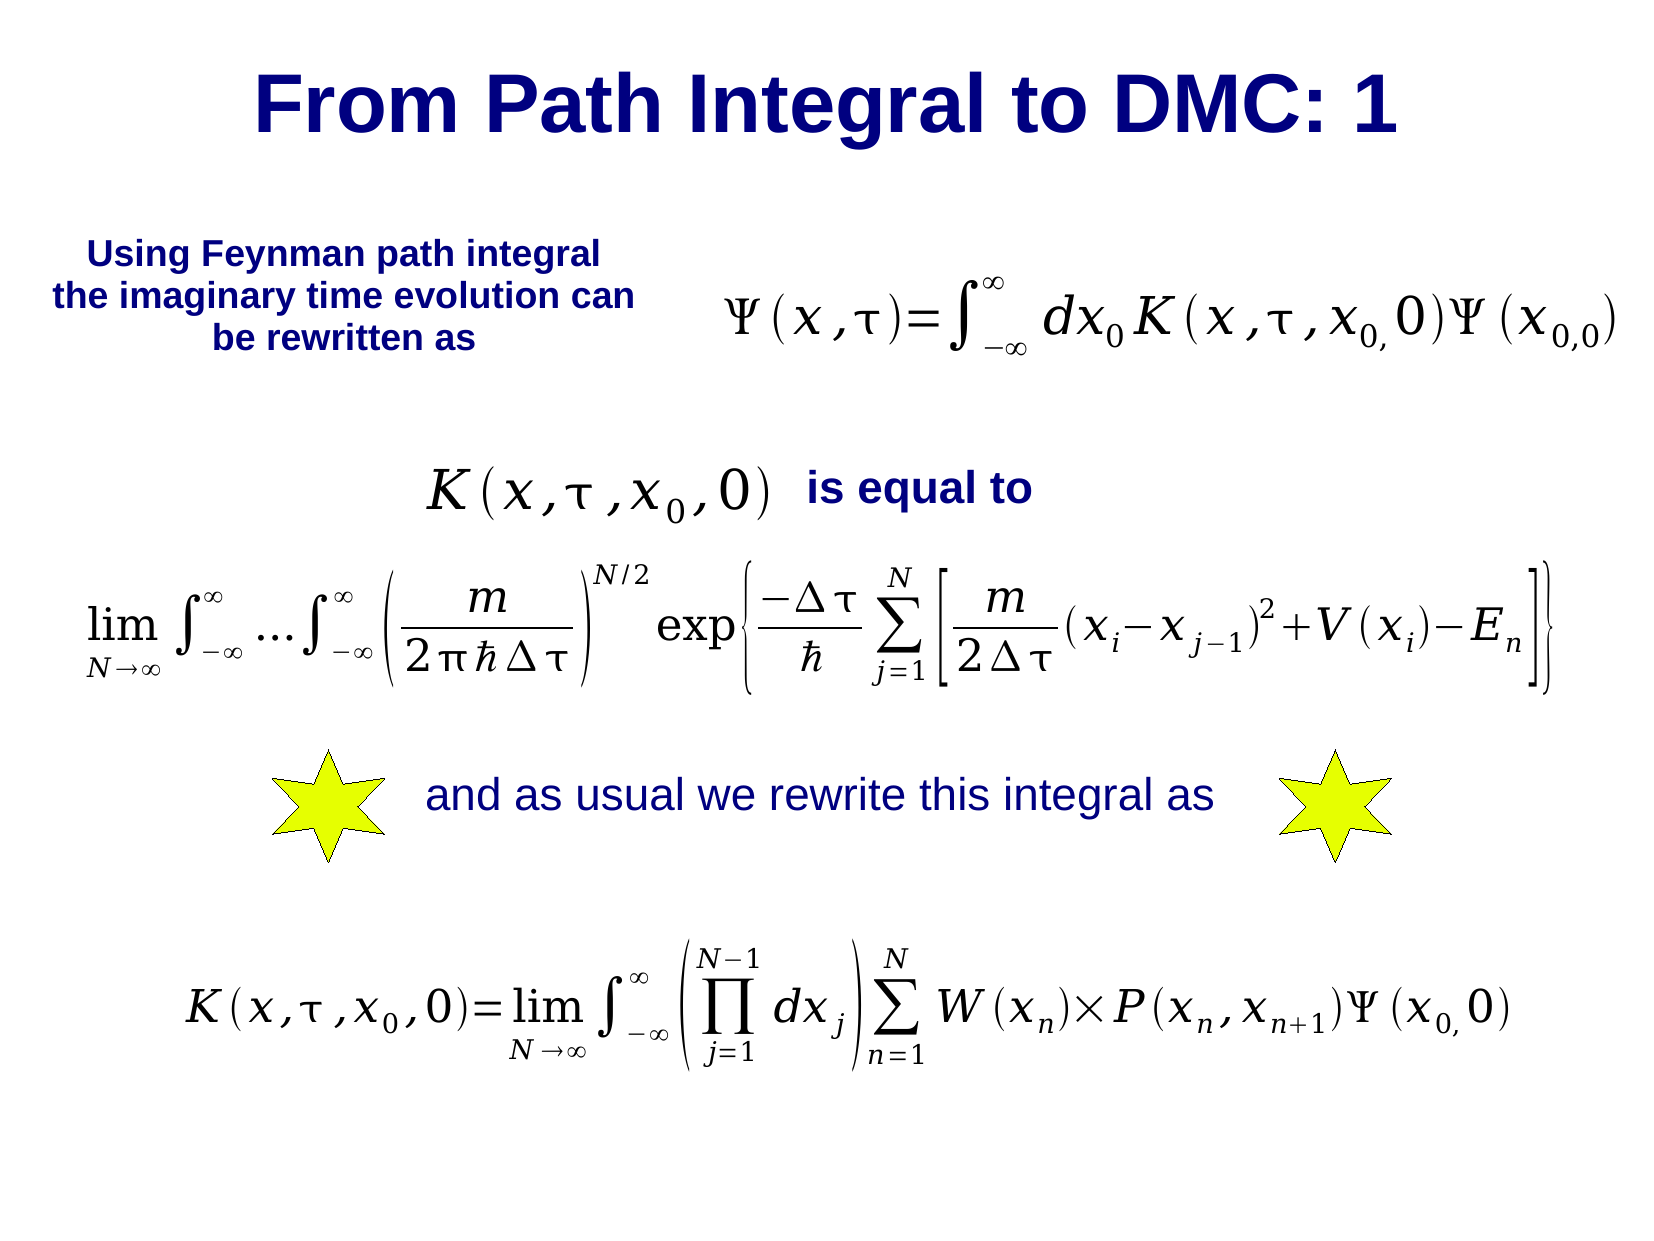

# From Path Integral to DMC: 1
Using Feynman path integral
the imaginary time evolution can
be rewritten as
is equal to
and as usual we rewrite this integral as